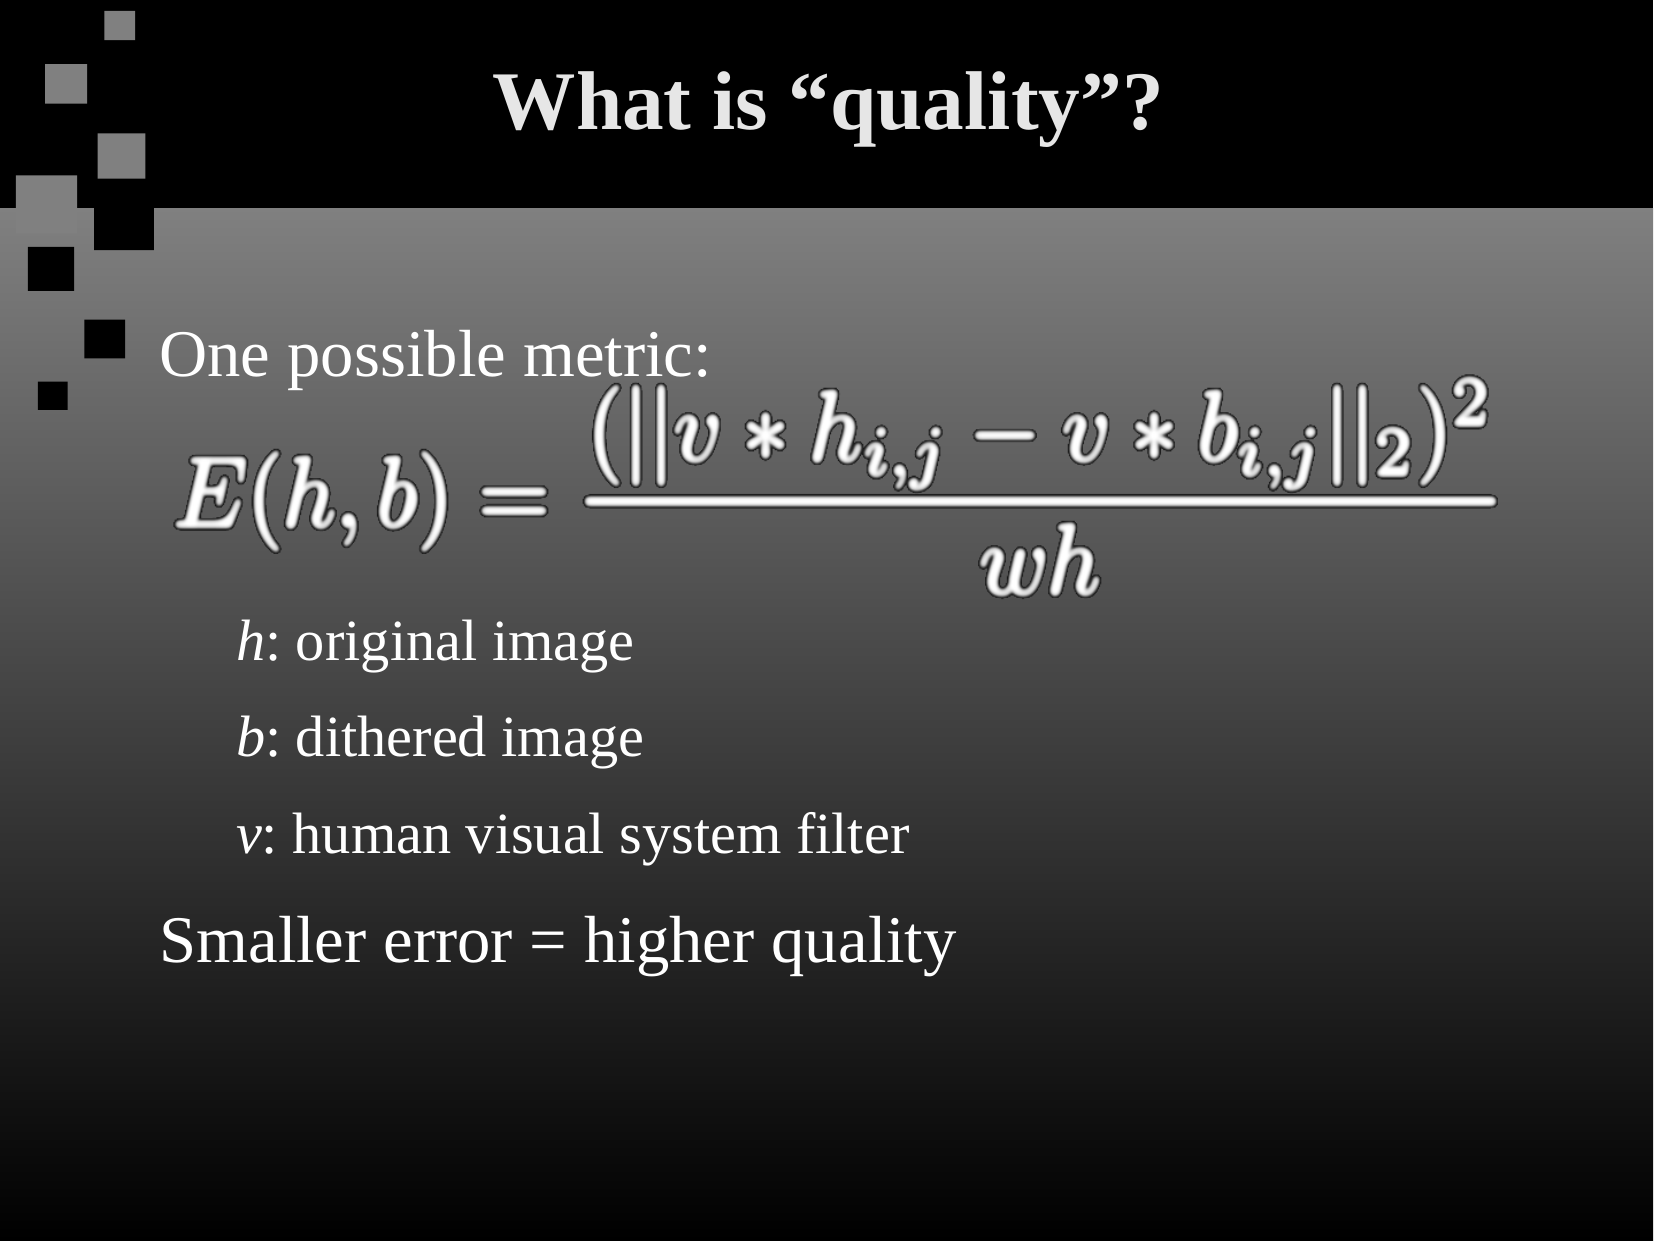

# What is “quality”?
One possible metric:
h: original image
b: dithered image
v: human visual system filter
Smaller error = higher quality